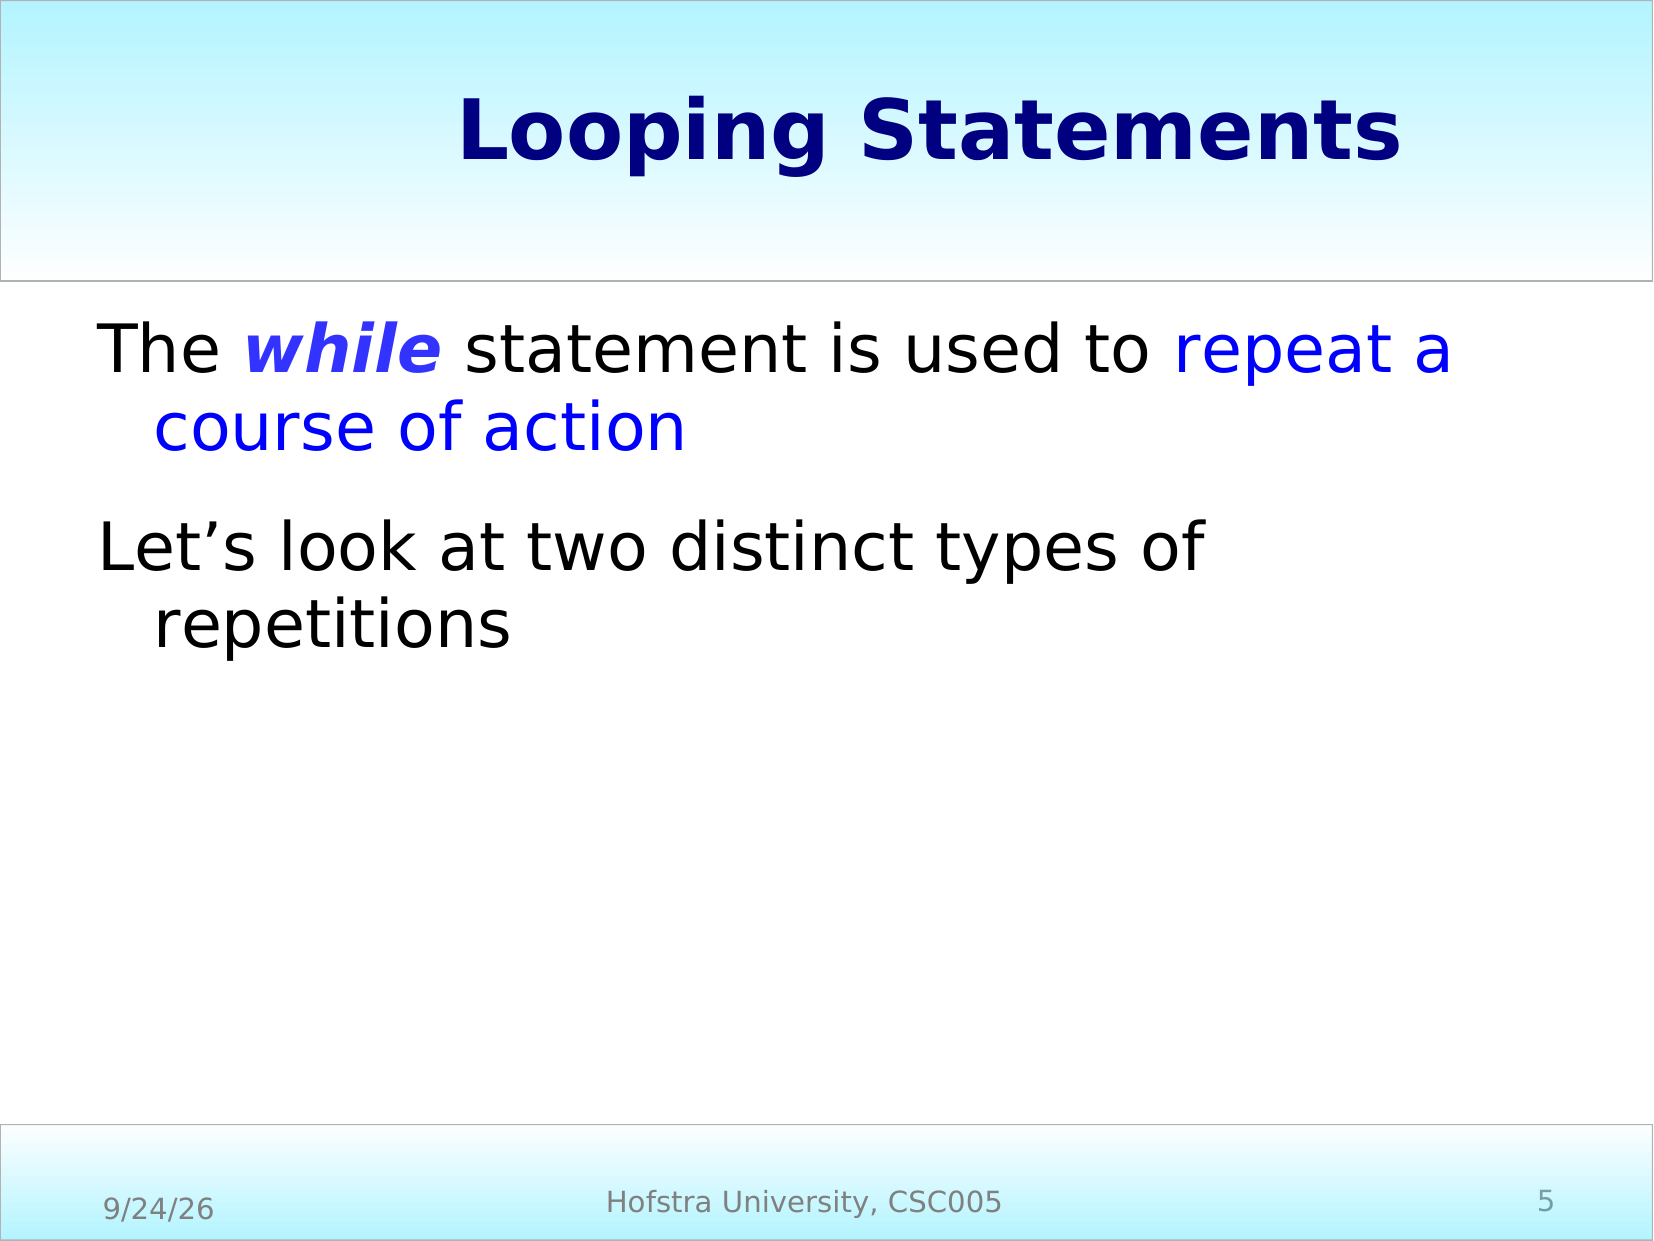

# Looping Statements
The while statement is used to repeat a course of action
Let’s look at two distinct types of repetitions
5
Hofstra University, CSC005